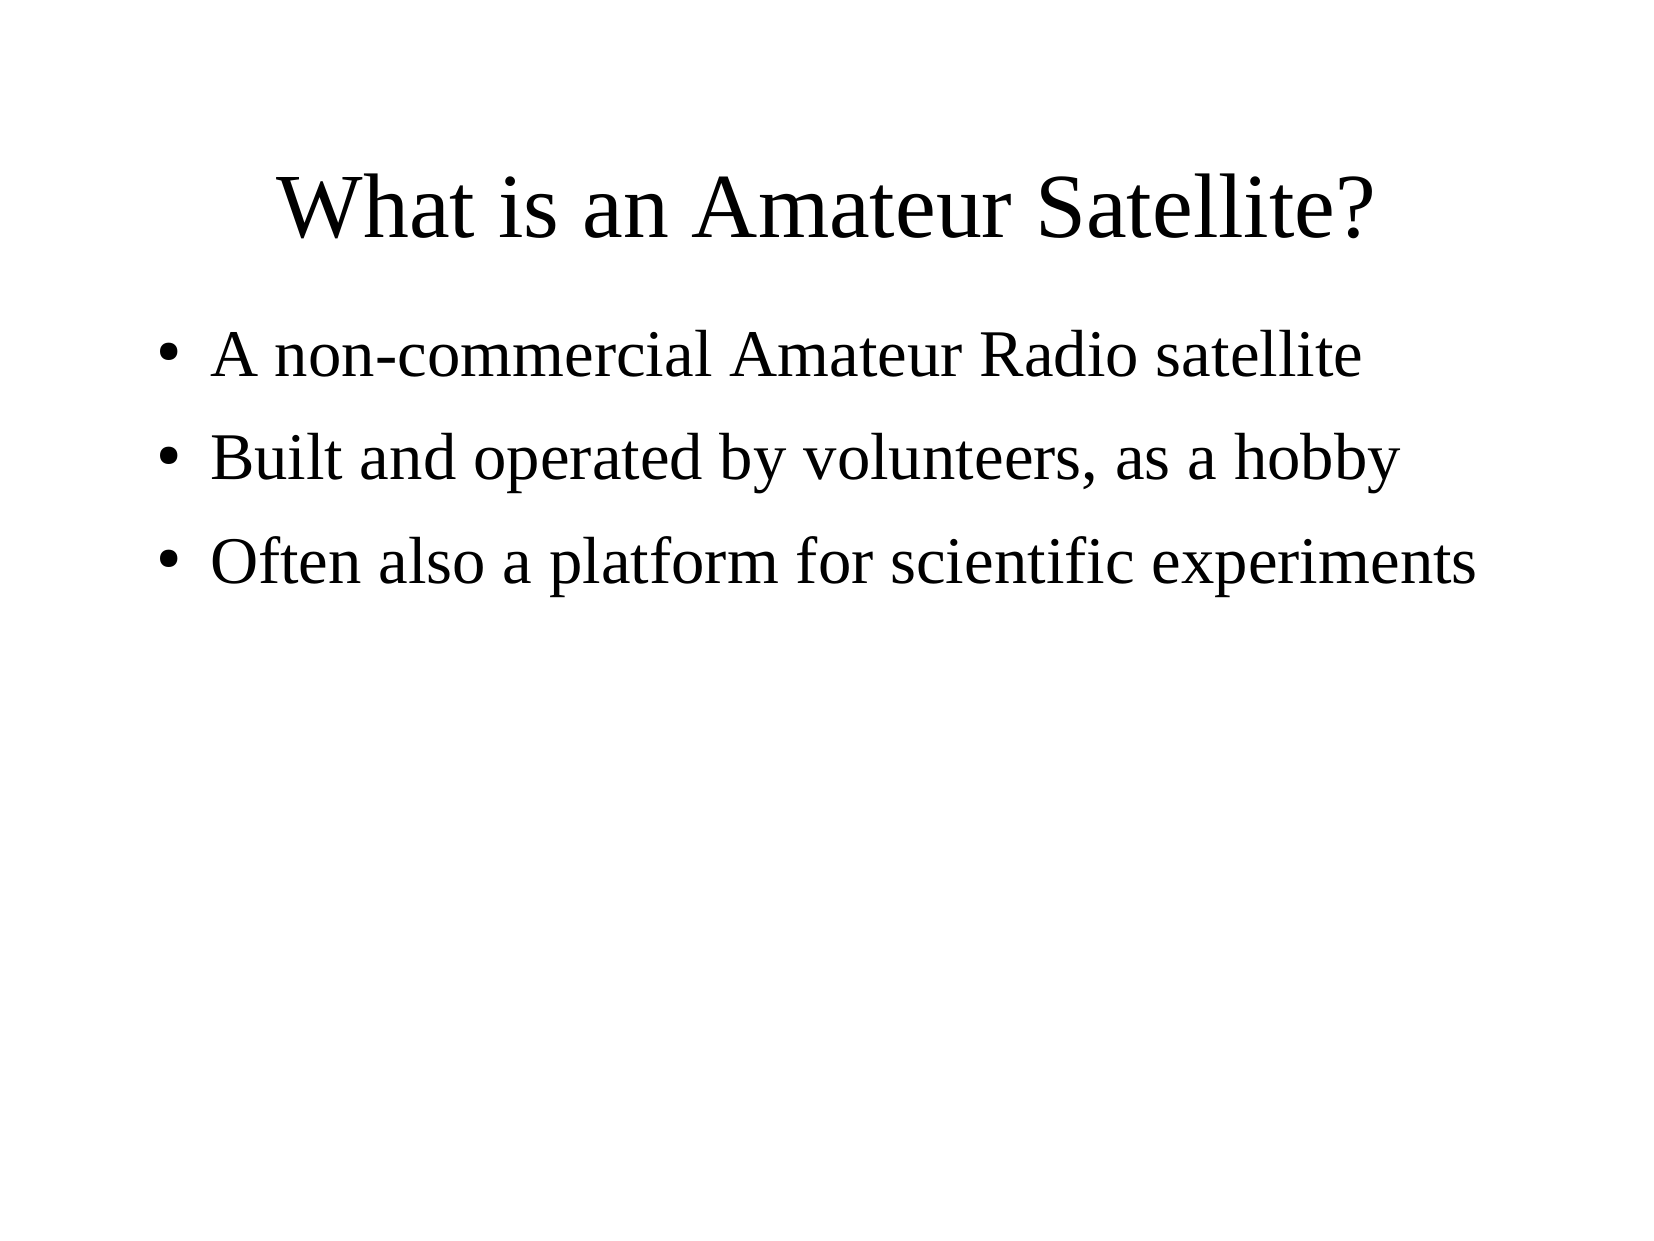

# What is an Amateur Satellite?
A non-commercial Amateur Radio satellite
Built and operated by volunteers, as a hobby
Often also a platform for scientific experiments